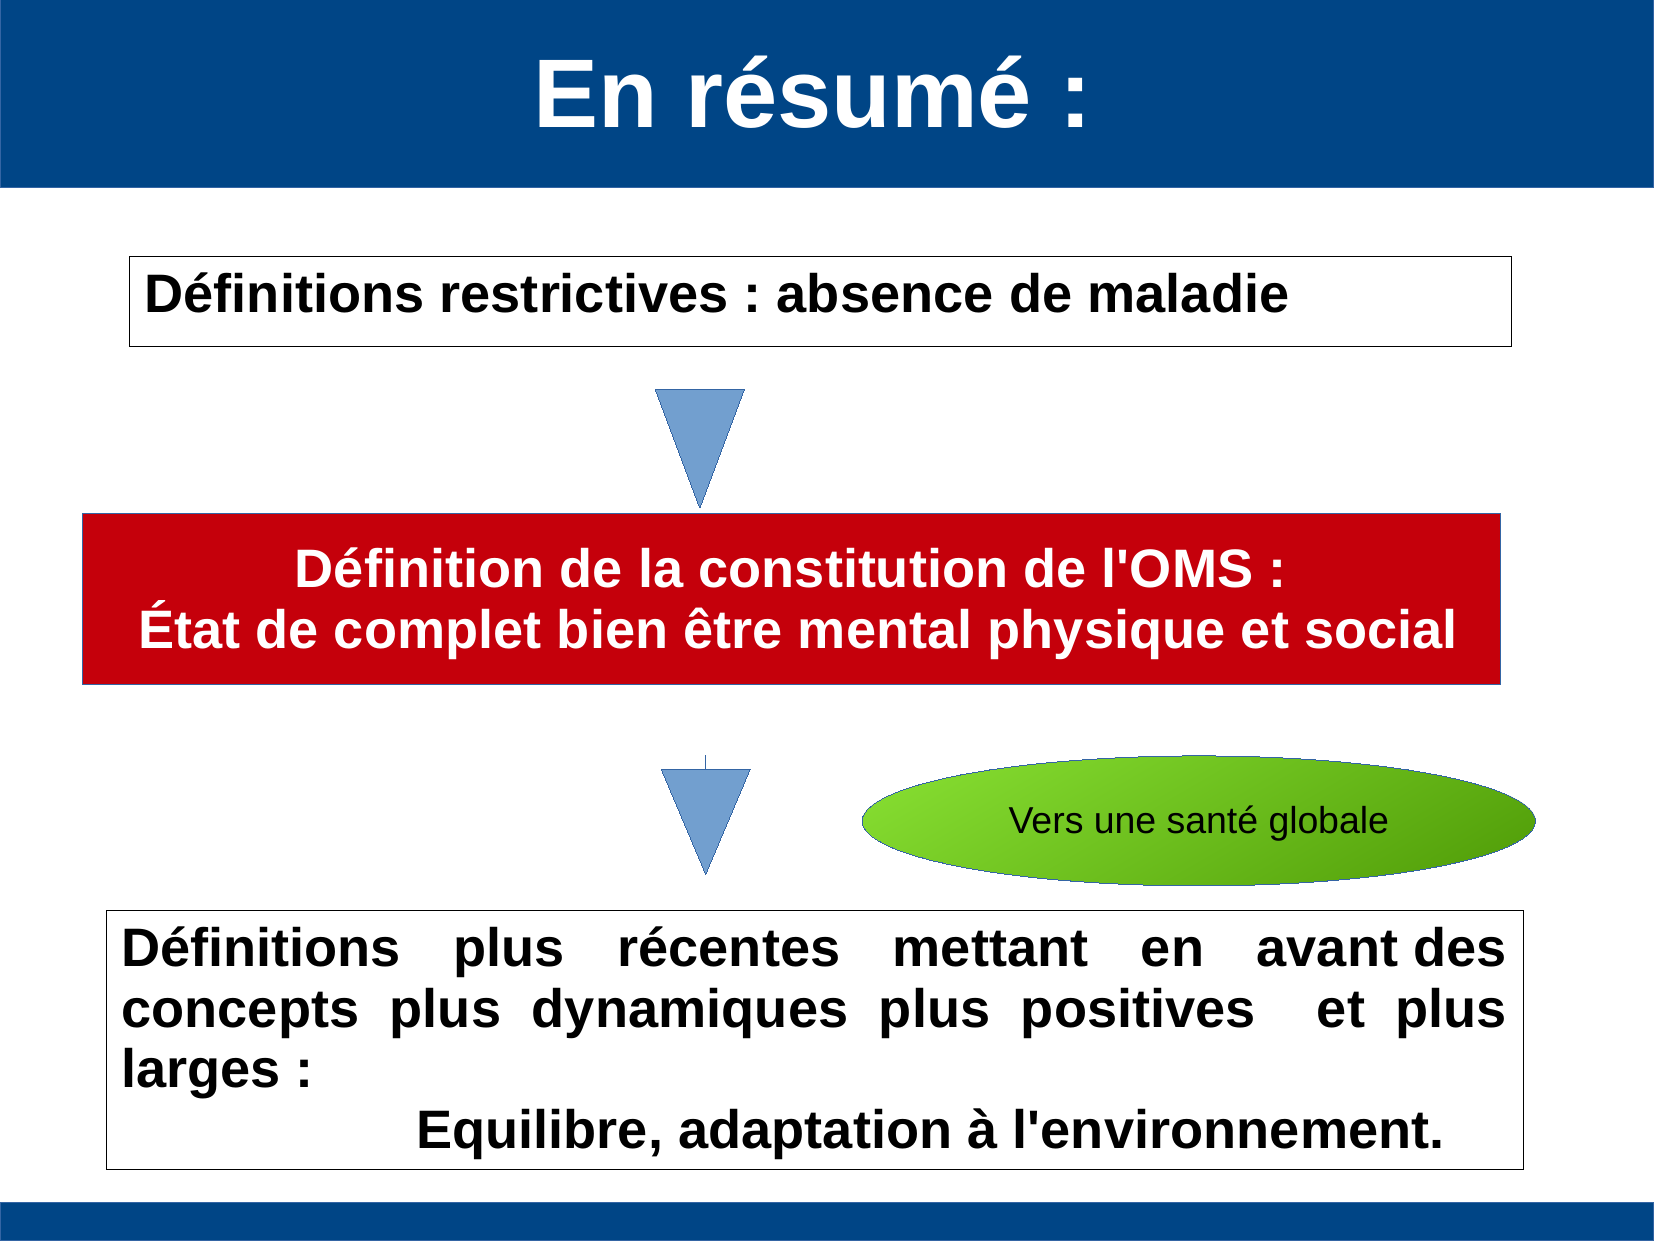

# En résumé :
Définitions restrictives : absence de maladie
Définition de la constitution de l'OMS :
 État de complet bien être mental physique et social
Vers une santé globale
Définitions plus récentes mettant en avant des concepts plus dynamiques plus positives et plus larges :
				Equilibre, adaptation à l'environnement.